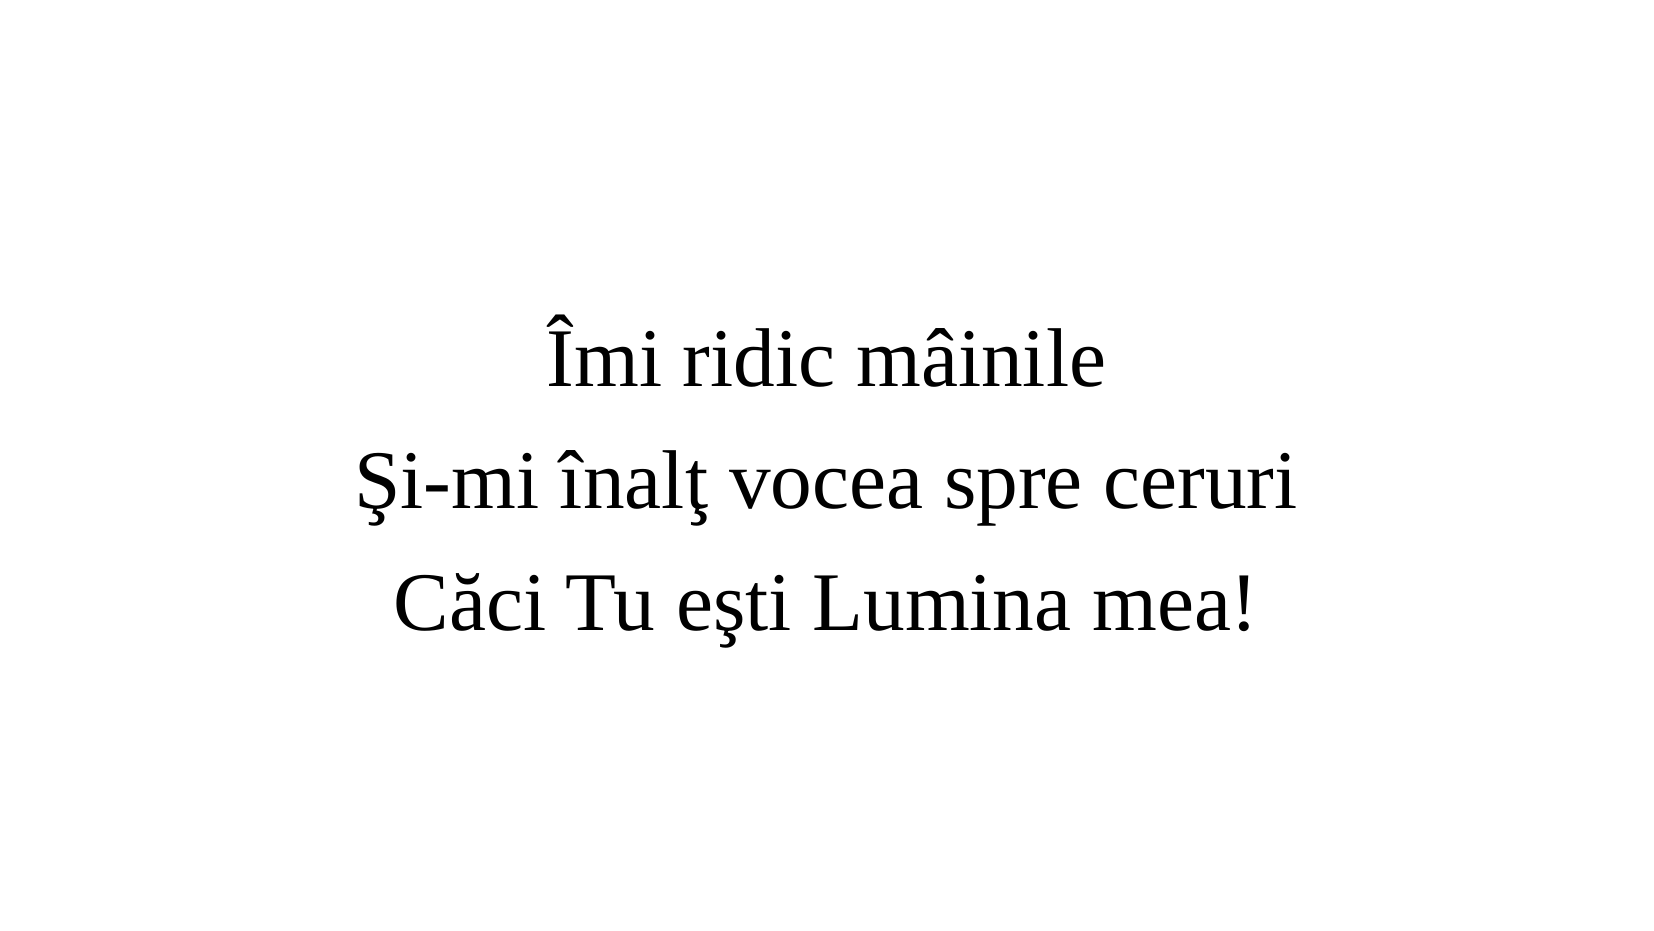

# Îmi ridic mâinile
Şi-mi înalţ vocea spre ceruri
Căci Tu eşti Lumina mea!